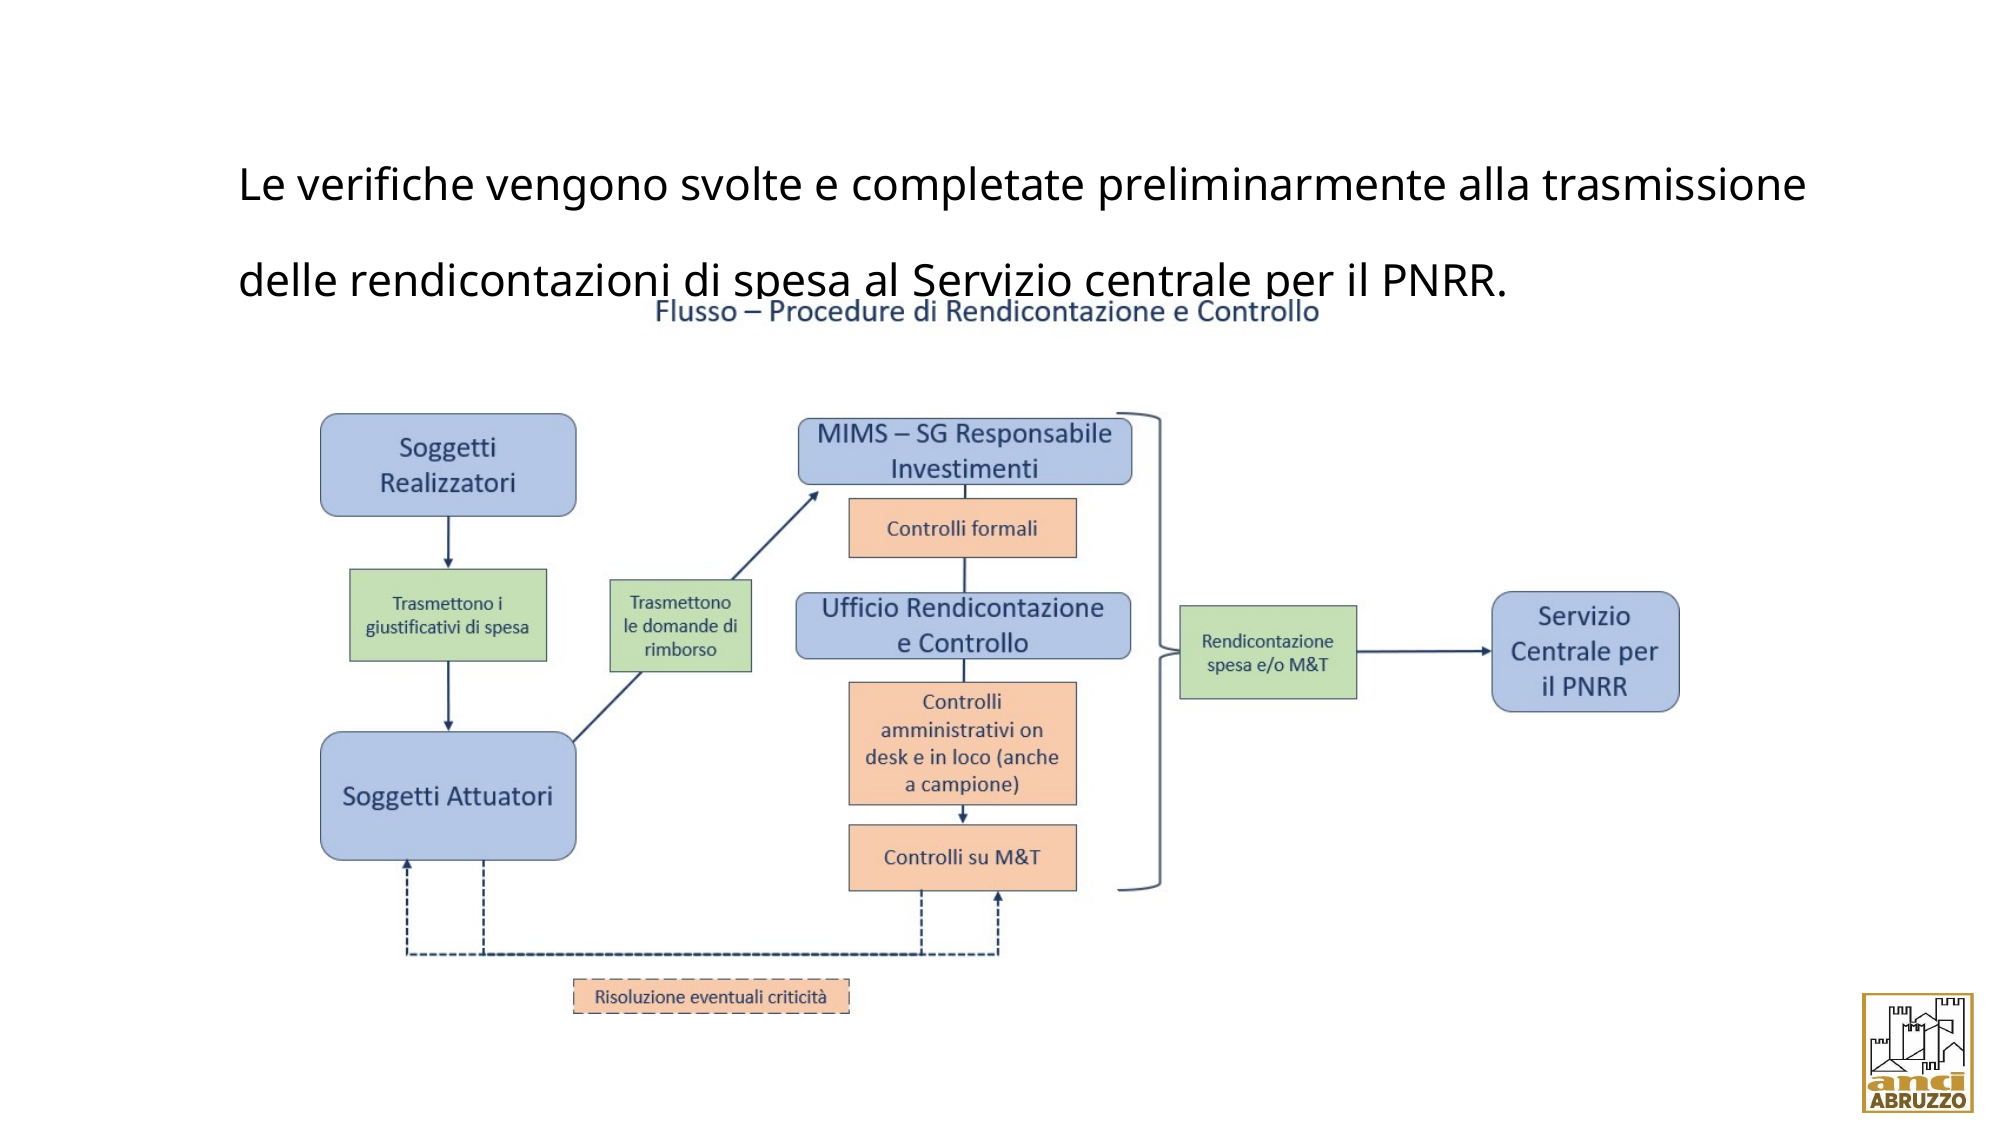

# Le verifiche vengono svolte e completate preliminarmente alla trasmissione delle rendicontazioni di spesa al Servizio centrale per il PNRR.